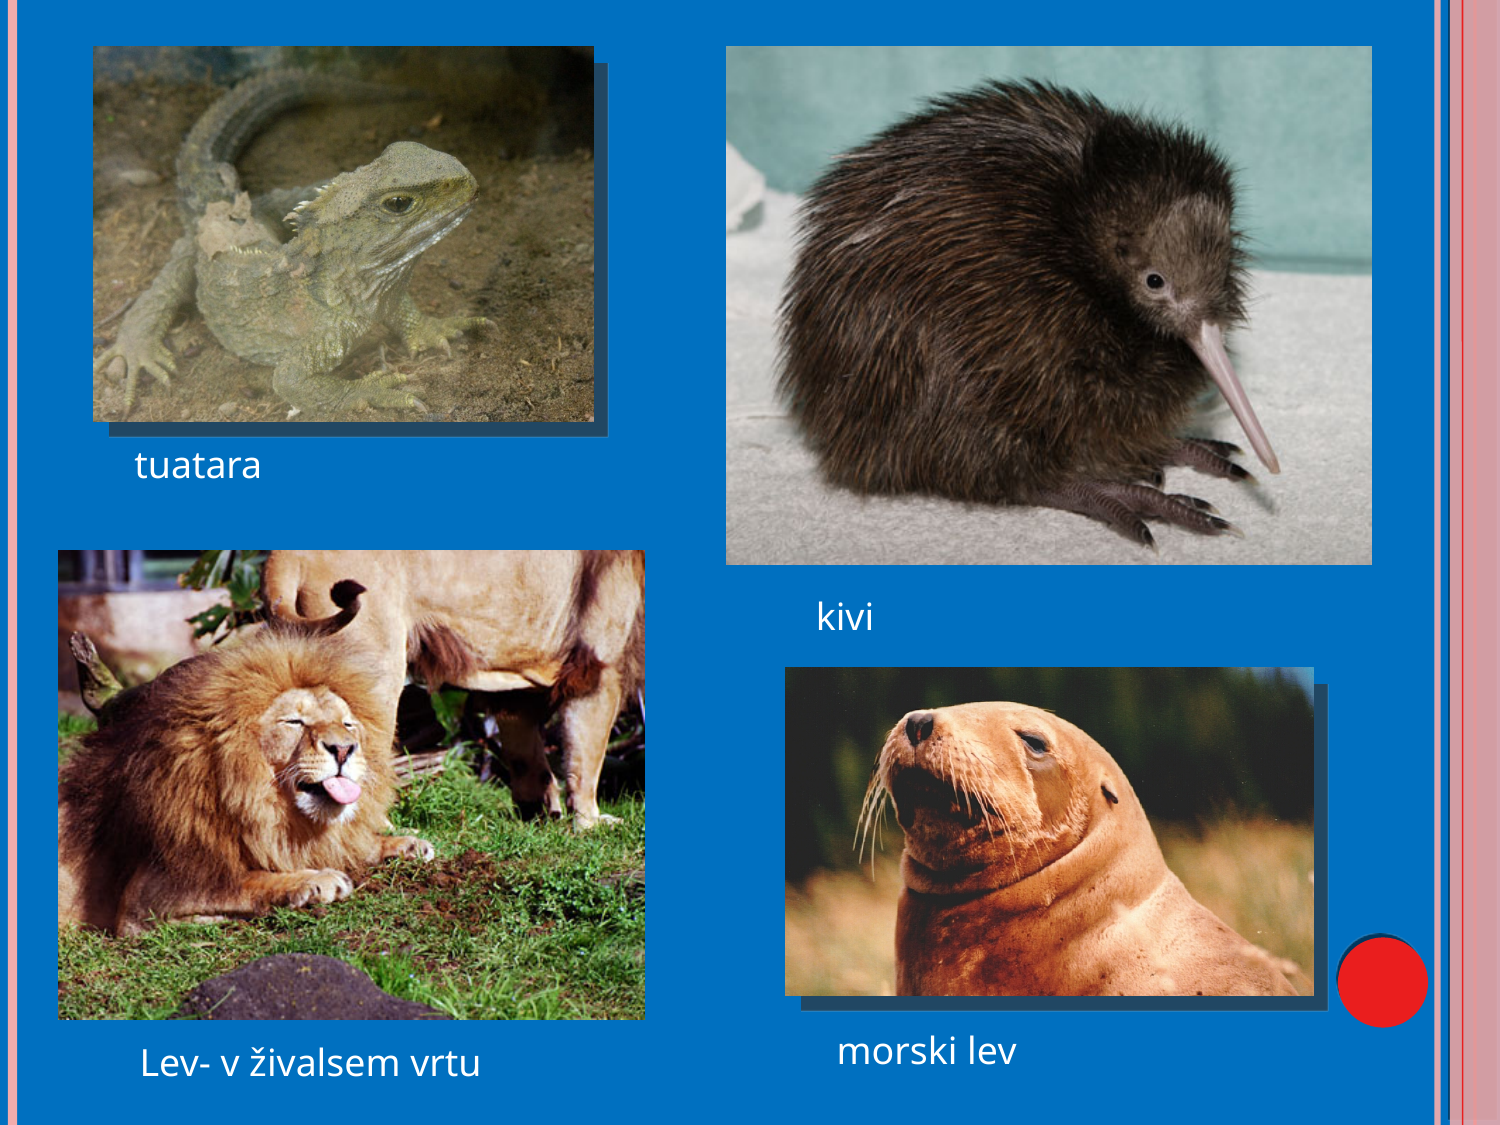

tuatara
kivi
morski lev
Lev- v živalsem vrtu